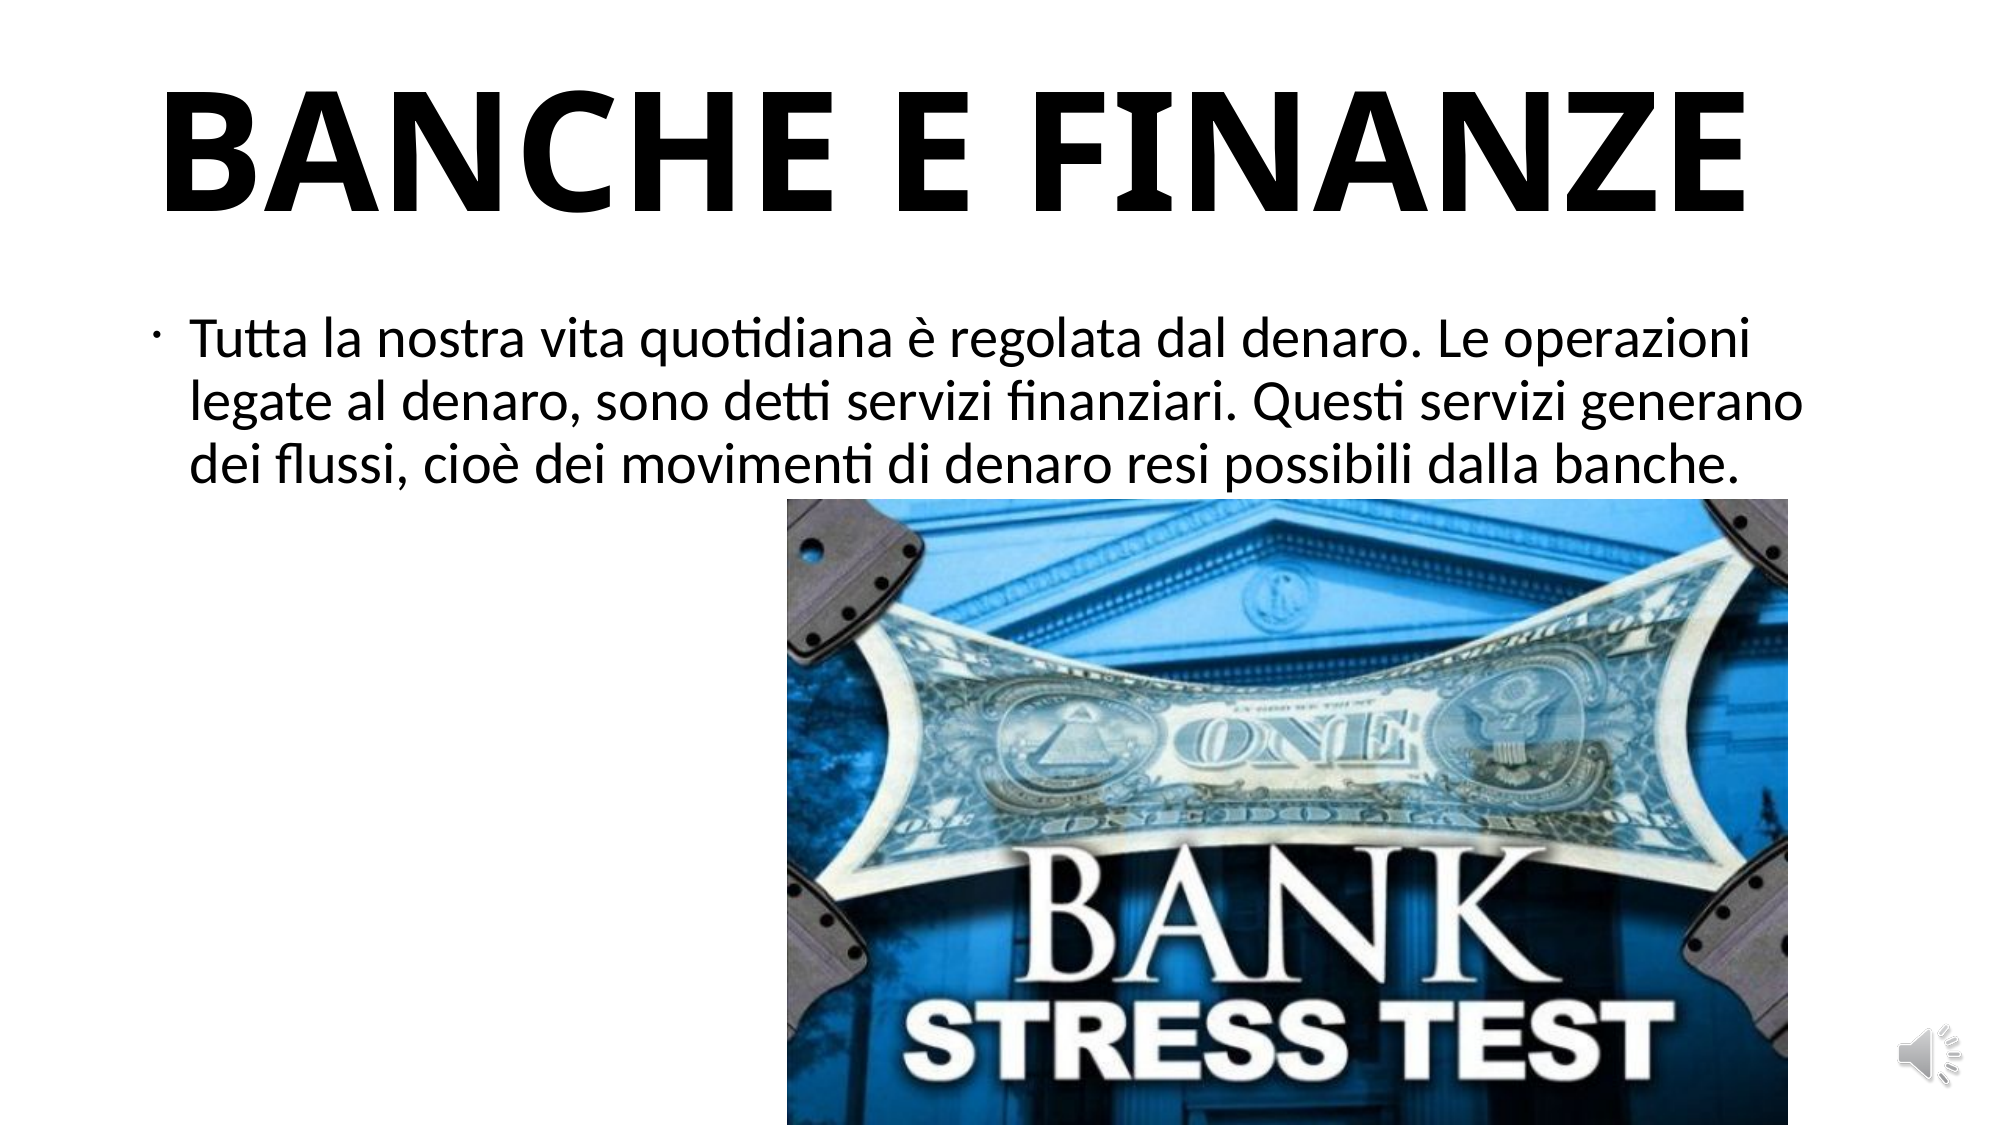

# BANCHE E FINANZE
Tutta la nostra vita quotidiana è regolata dal denaro. Le operazioni legate al denaro, sono detti servizi finanziari. Questi servizi generano dei flussi, cioè dei movimenti di denaro resi possibili dalla banche.